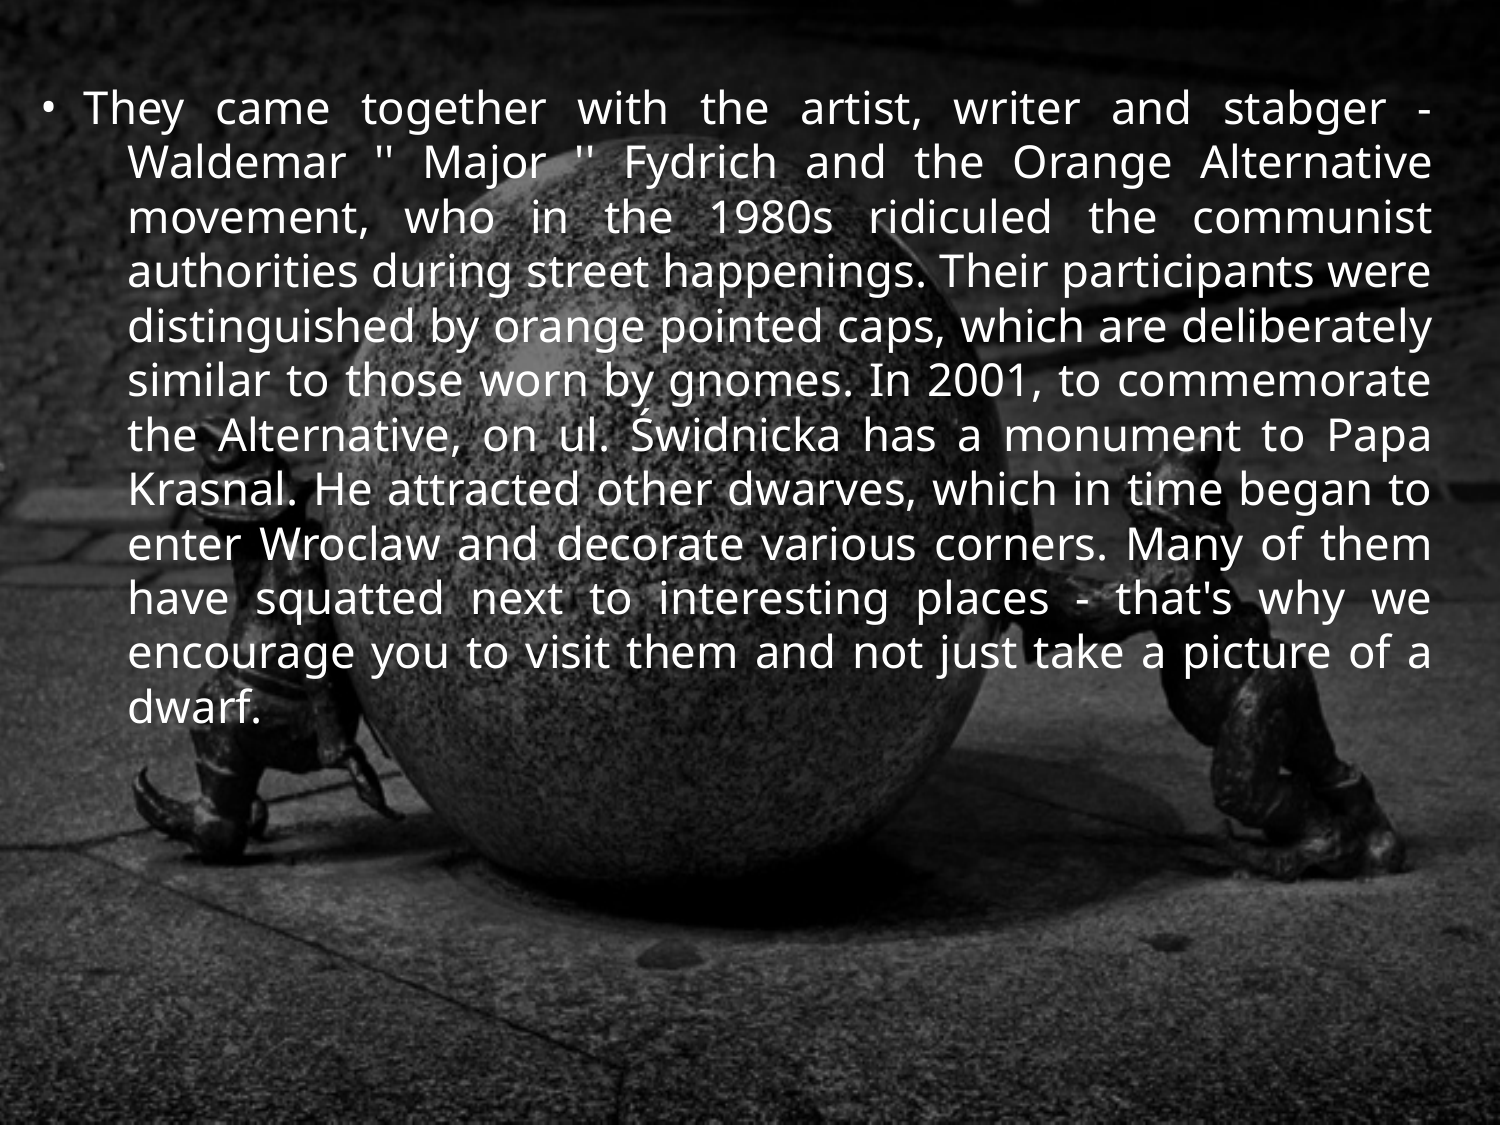

# They came together with the artist, writer and stabger - Waldemar '' Major '' Fydrich and the Orange Alternative movement, who in the 1980s ridiculed the communist authorities during street happenings. Their participants were distinguished by orange pointed caps, which are deliberately similar to those worn by gnomes. In 2001, to commemorate the Alternative, on ul. Świdnicka has a monument to Papa Krasnal. He attracted other dwarves, which in time began to enter Wroclaw and decorate various corners. Many of them have squatted next to interesting places - that's why we encourage you to visit them and not just take a picture of a dwarf.